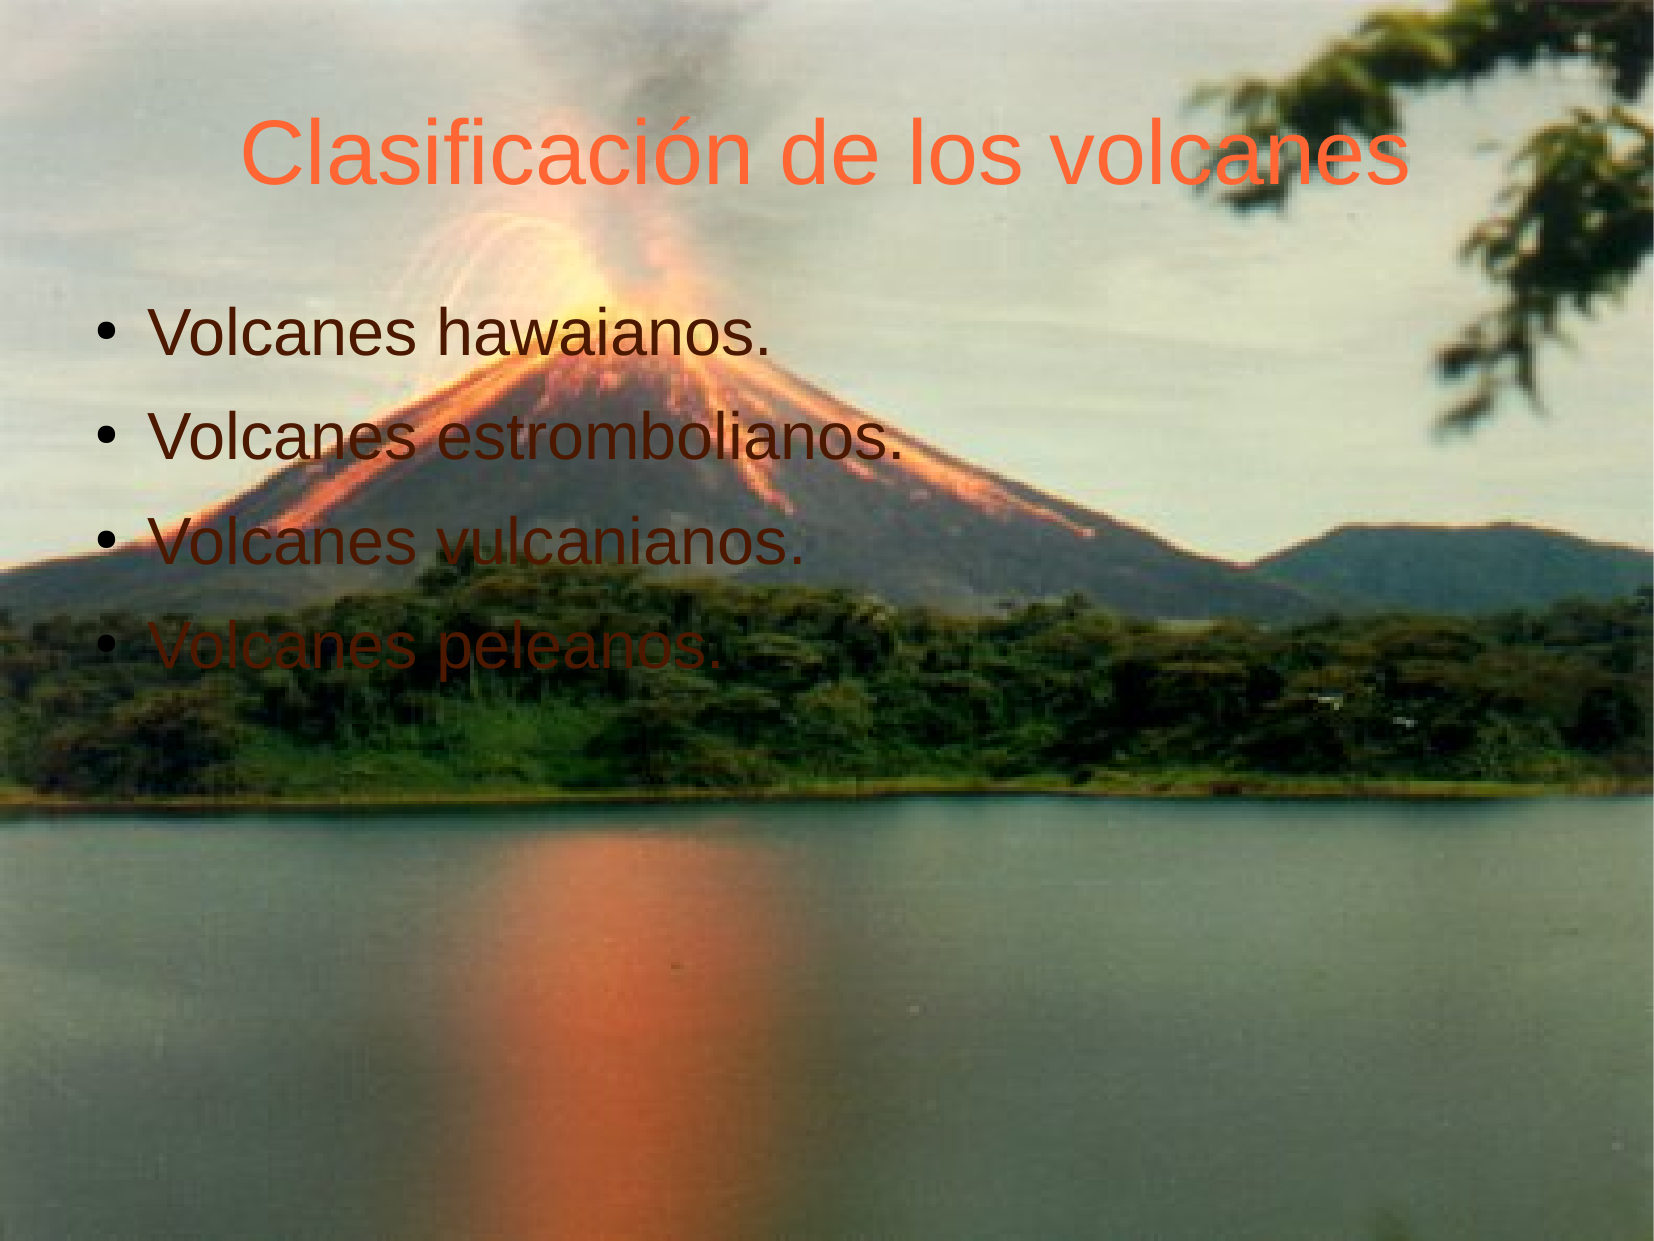

# Clasificación de los volcanes
Volcanes hawaianos.
Volcanes estrombolianos.
Volcanes vulcanianos.
Volcanes peleanos.